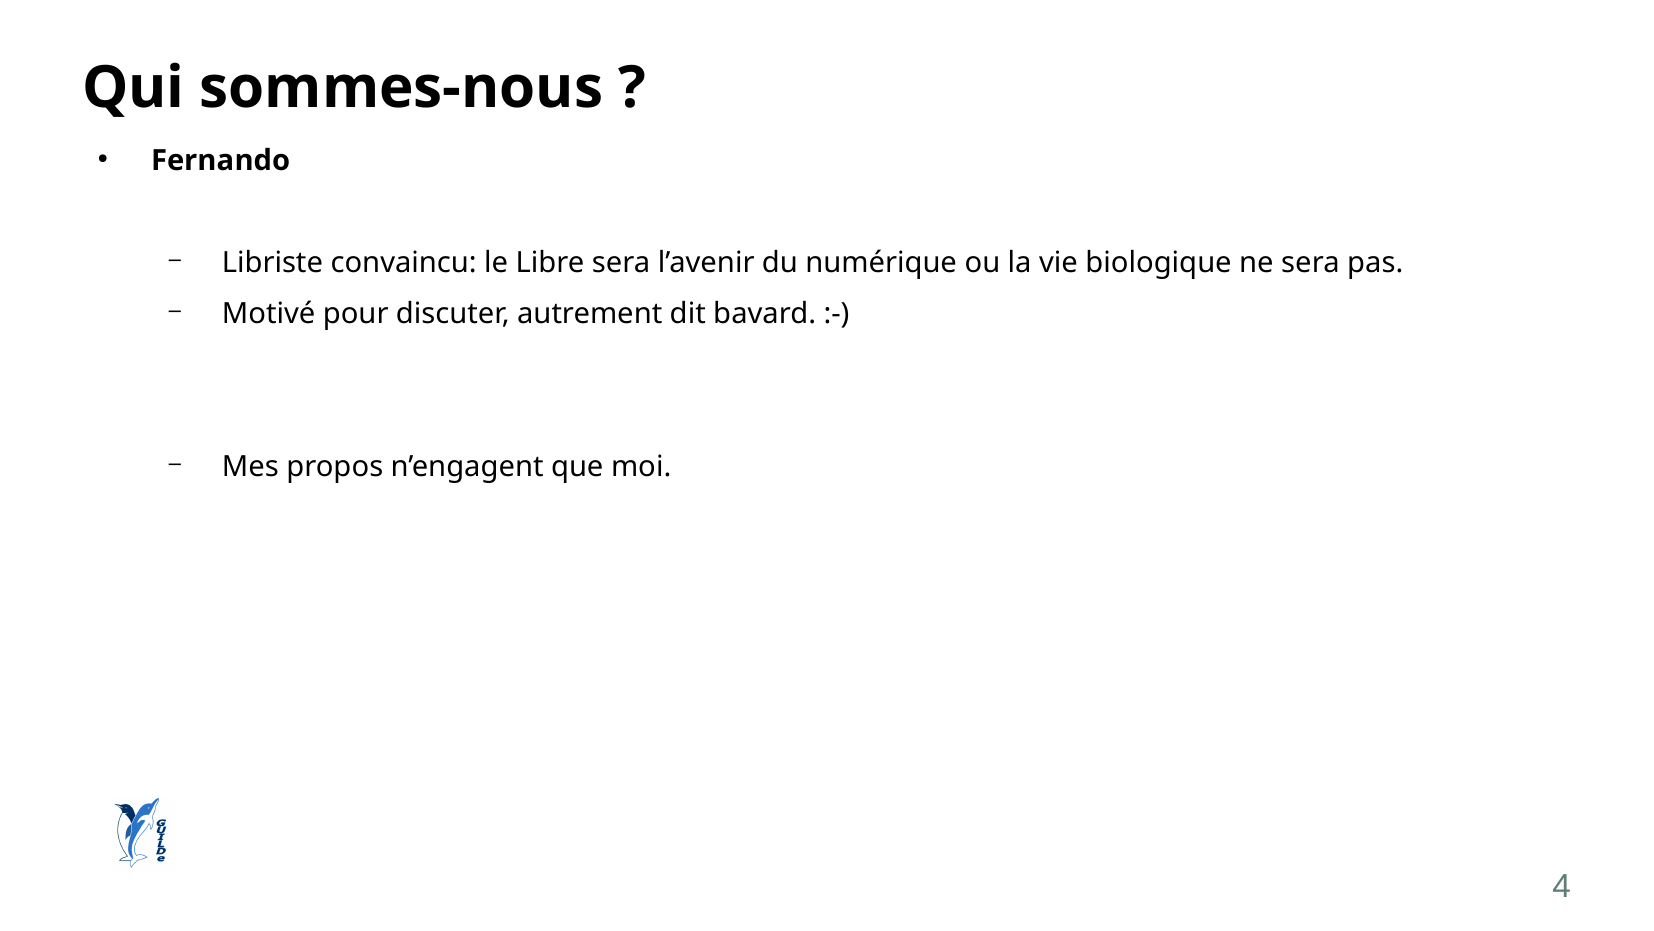

# Qui sommes-nous ?
Fernando
Libriste convaincu: le Libre sera l’avenir du numérique ou la vie biologique ne sera pas.
Motivé pour discuter, autrement dit bavard. :-)
Mes propos n’engagent que moi.